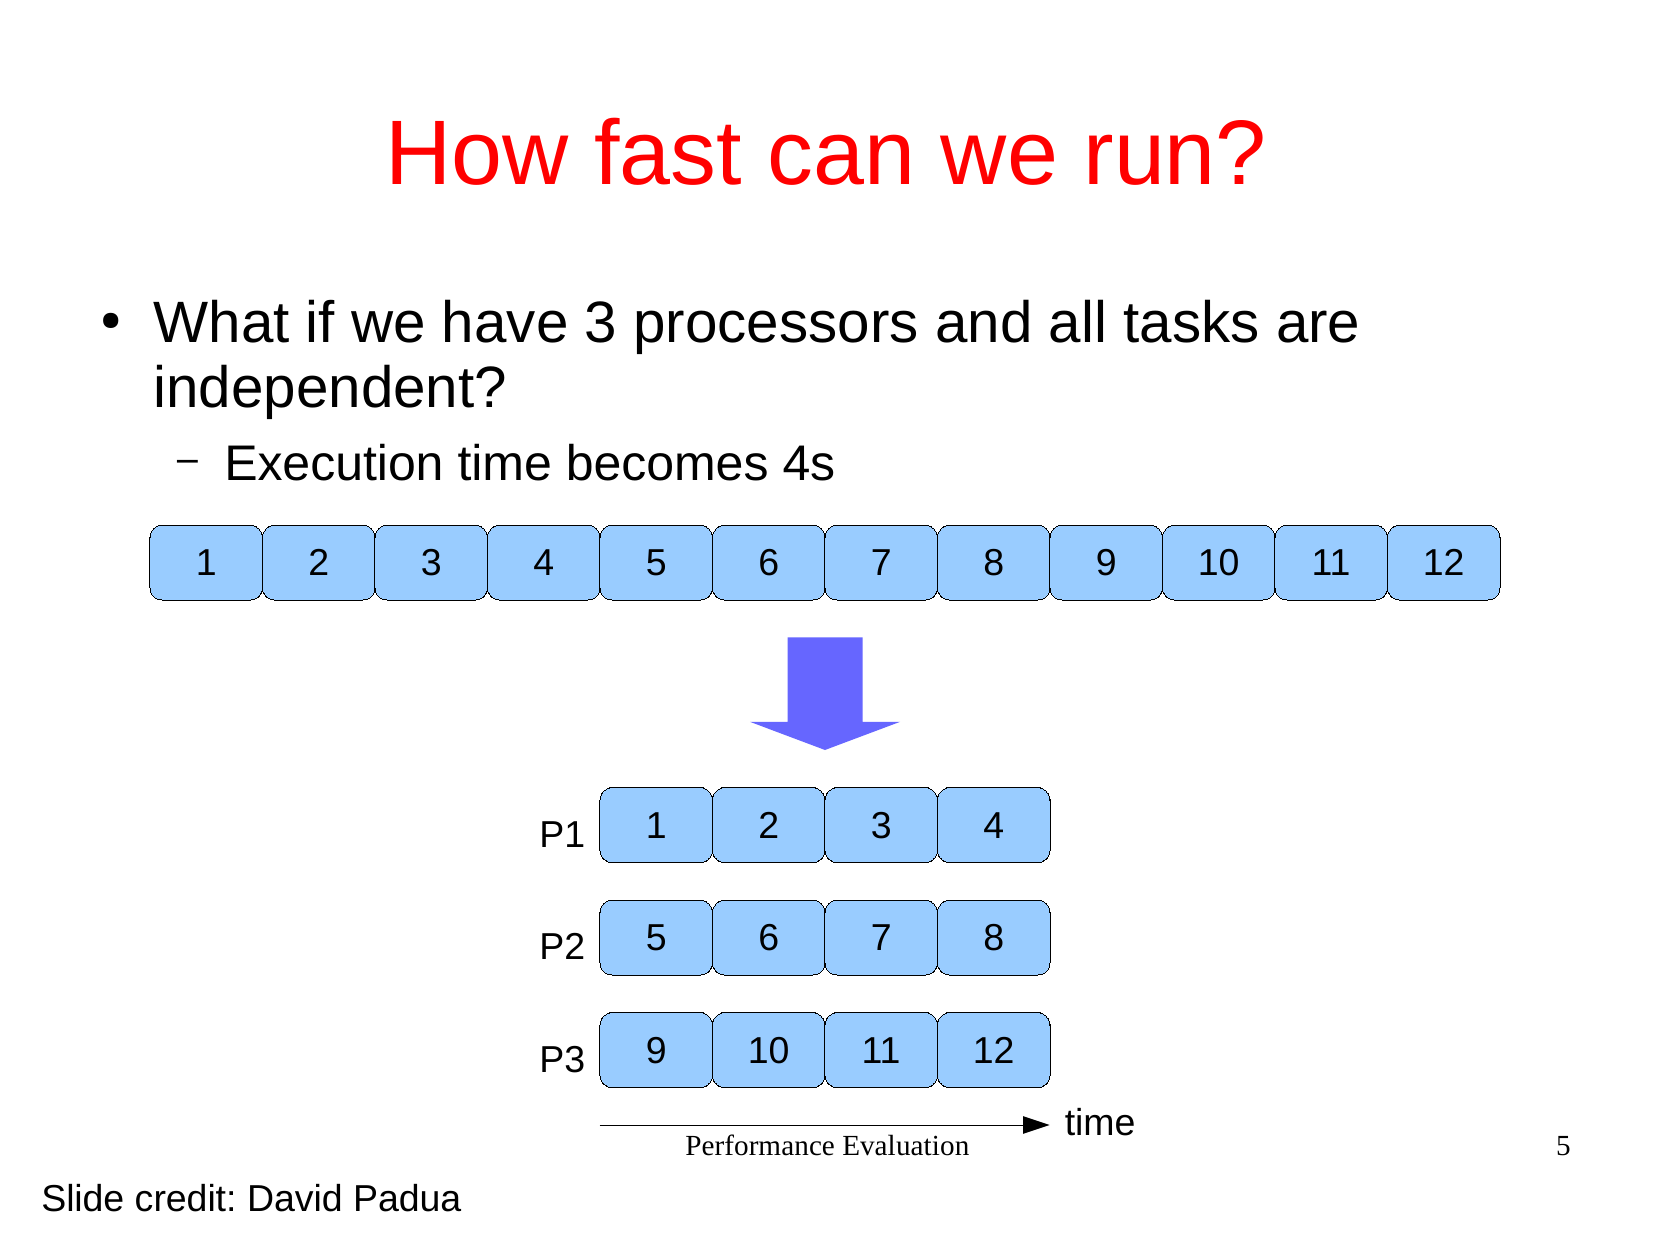

# How fast can we run?
What if we have 3 processors and all tasks are independent?
Execution time becomes 4s
1
2
3
4
5
6
7
8
9
10
11
12
1
2
3
4
P1
5
6
7
8
P2
9
10
11
12
P3
time
Performance Evaluation
5
Slide credit: David Padua